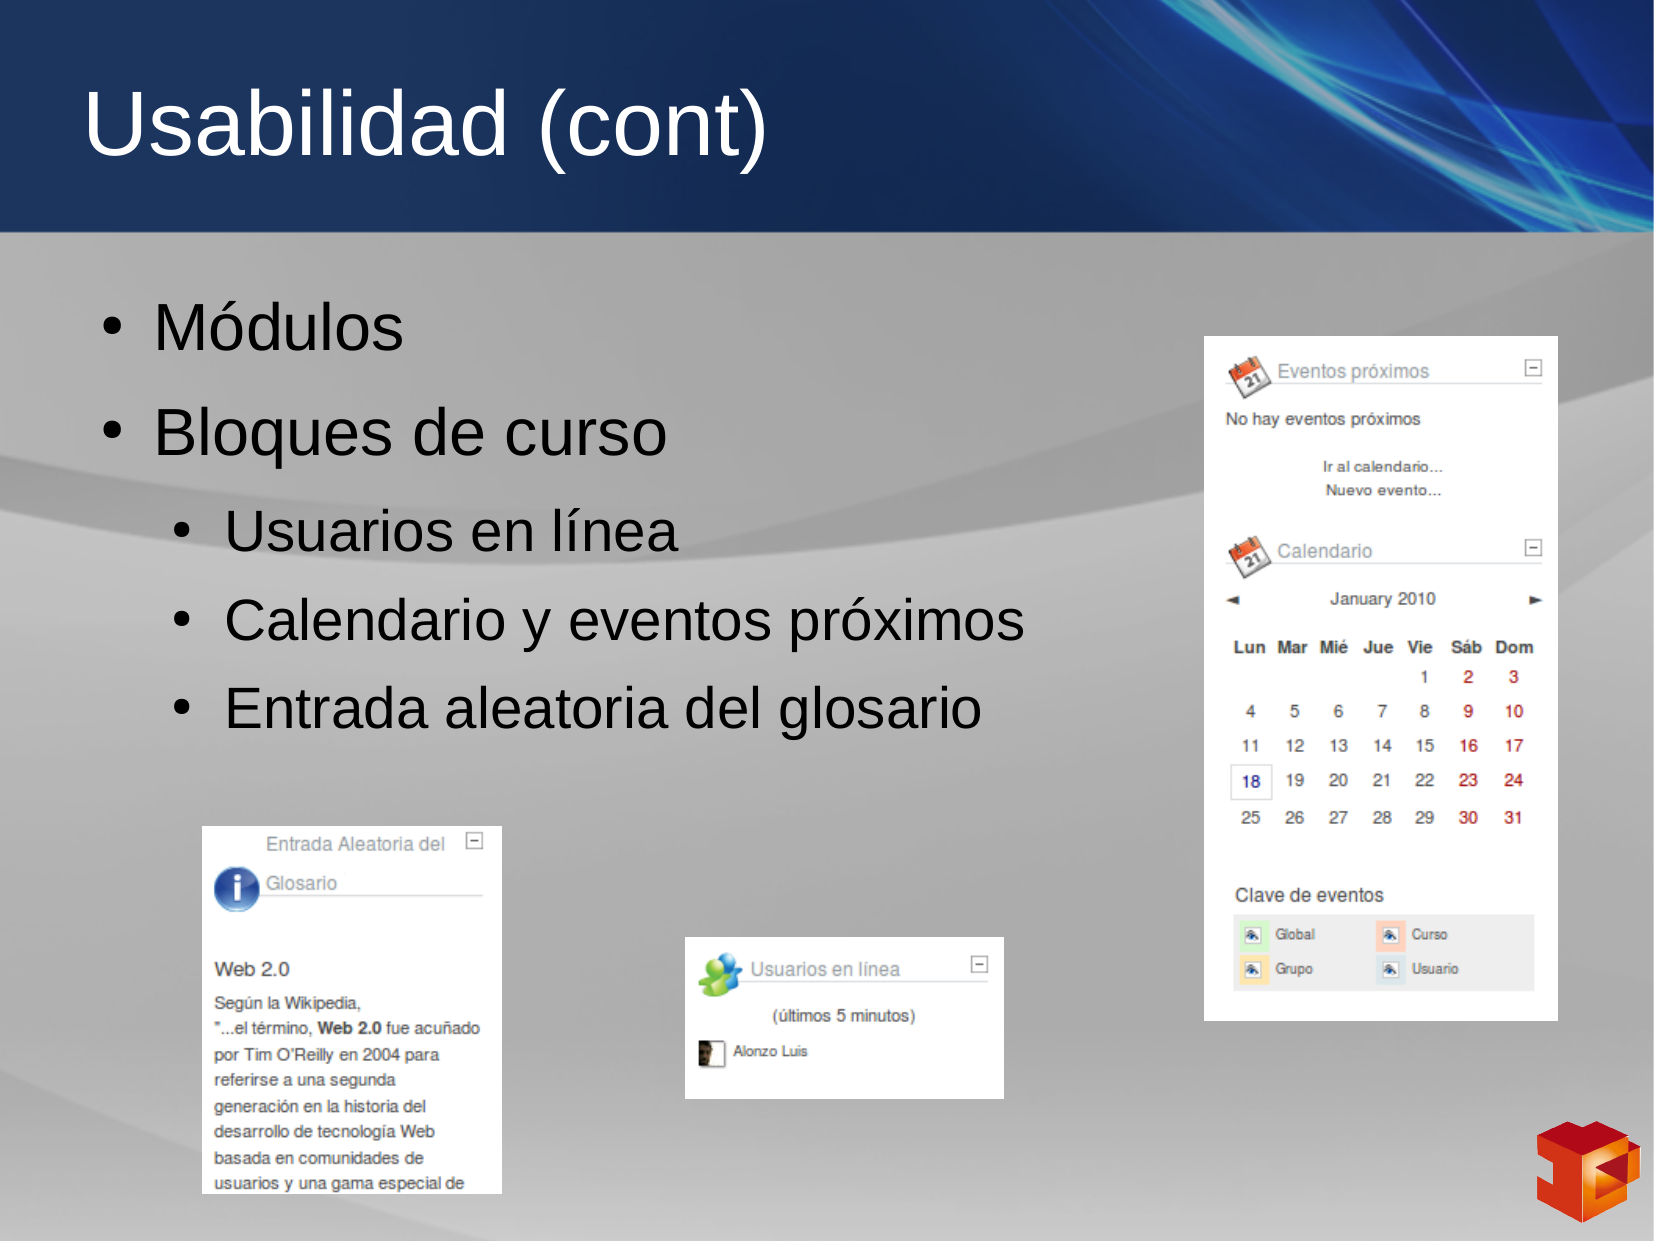

# Usabilidad (cont)
Módulos
Bloques de curso
Usuarios en línea
Calendario y eventos próximos
Entrada aleatoria del glosario